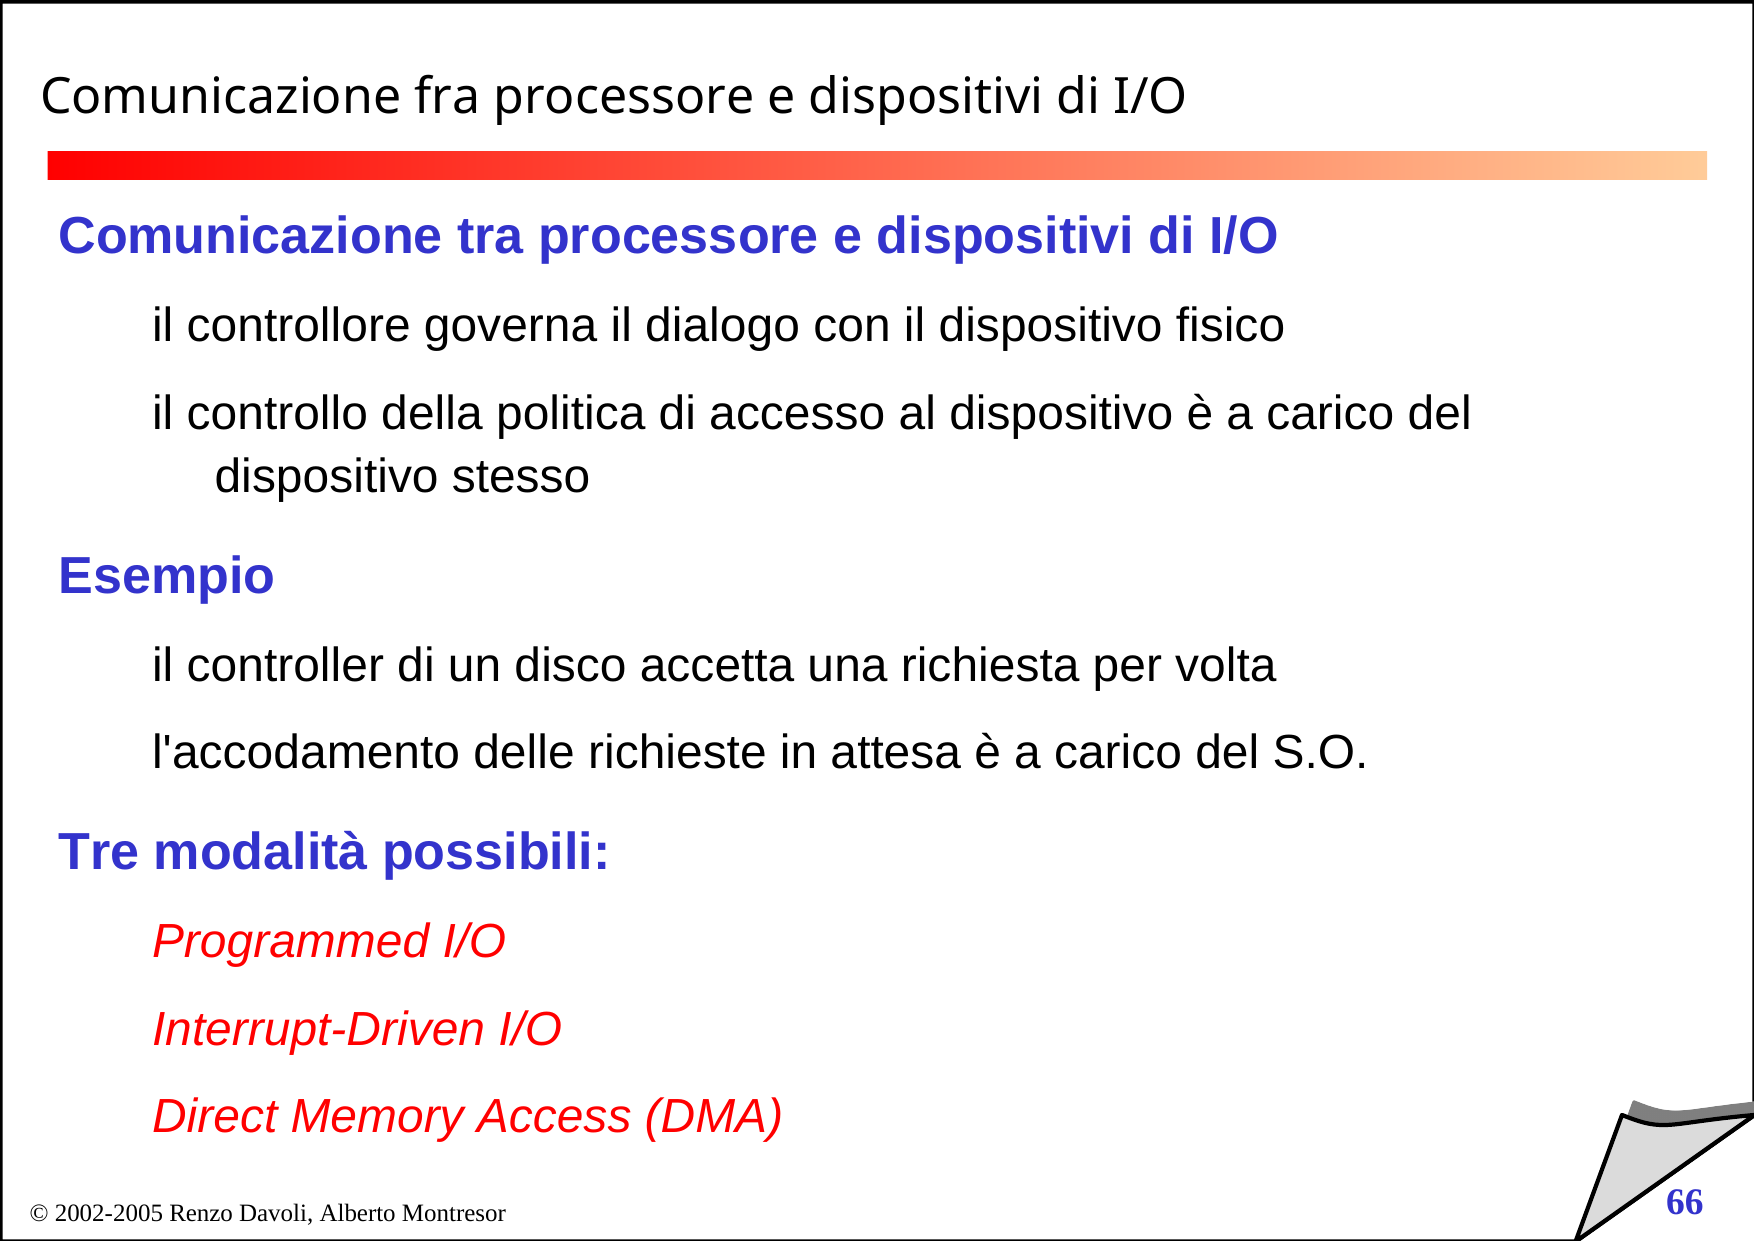

# Comunicazione fra processore e dispositivi di I/O
Comunicazione tra processore e dispositivi di I/O
il controllore governa il dialogo con il dispositivo fisico
il controllo della politica di accesso al dispositivo è a carico del dispositivo stesso
Esempio
il controller di un disco accetta una richiesta per volta
l'accodamento delle richieste in attesa è a carico del S.O.
Tre modalità possibili:
Programmed I/O
Interrupt-Driven I/O
Direct Memory Access (DMA)